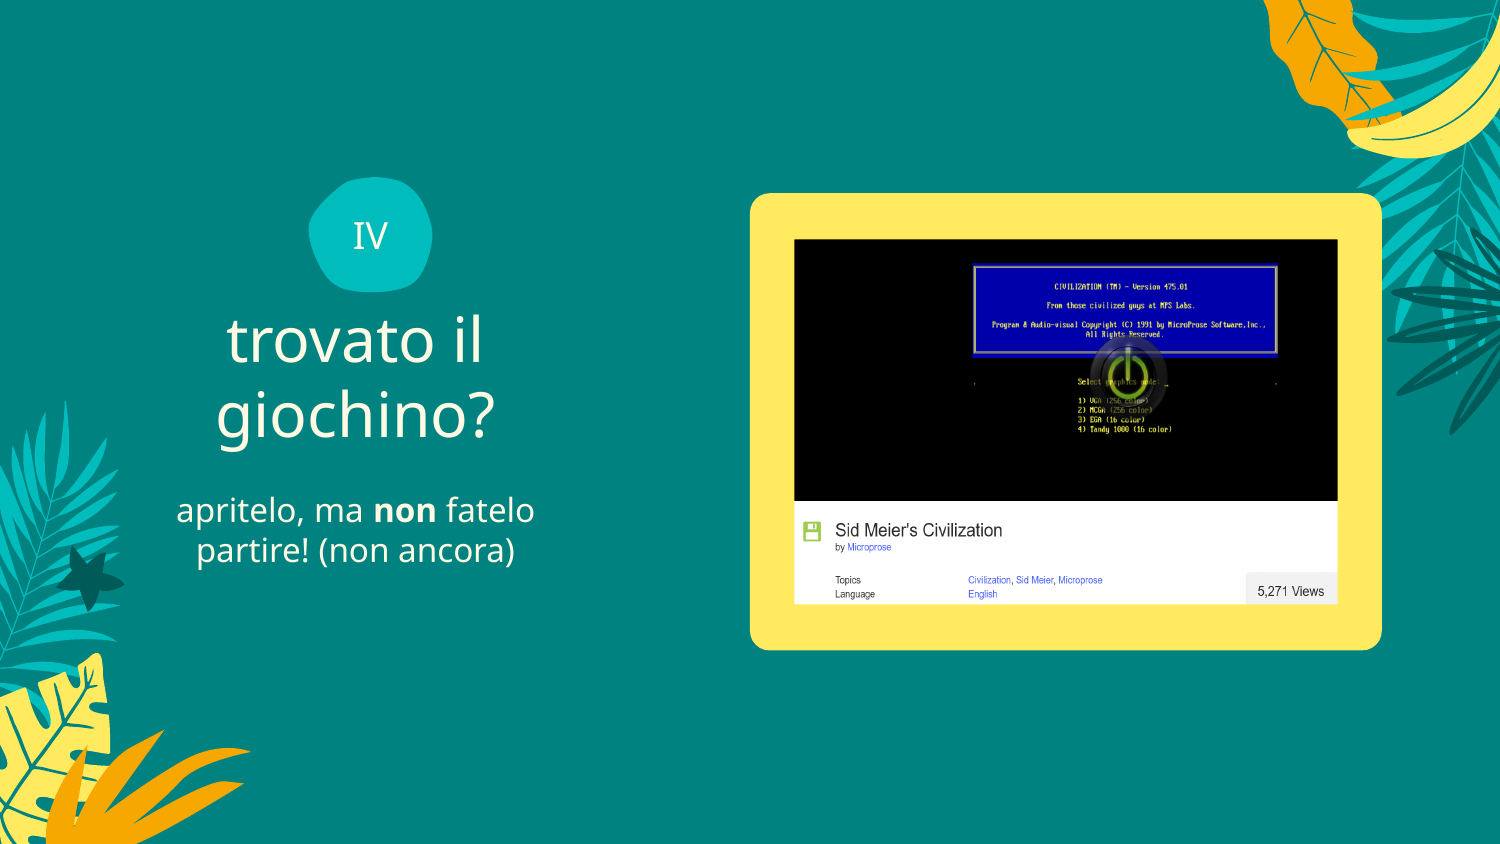

IV
# trovato il giochino?
apritelo, ma non fatelo partire! (non ancora)